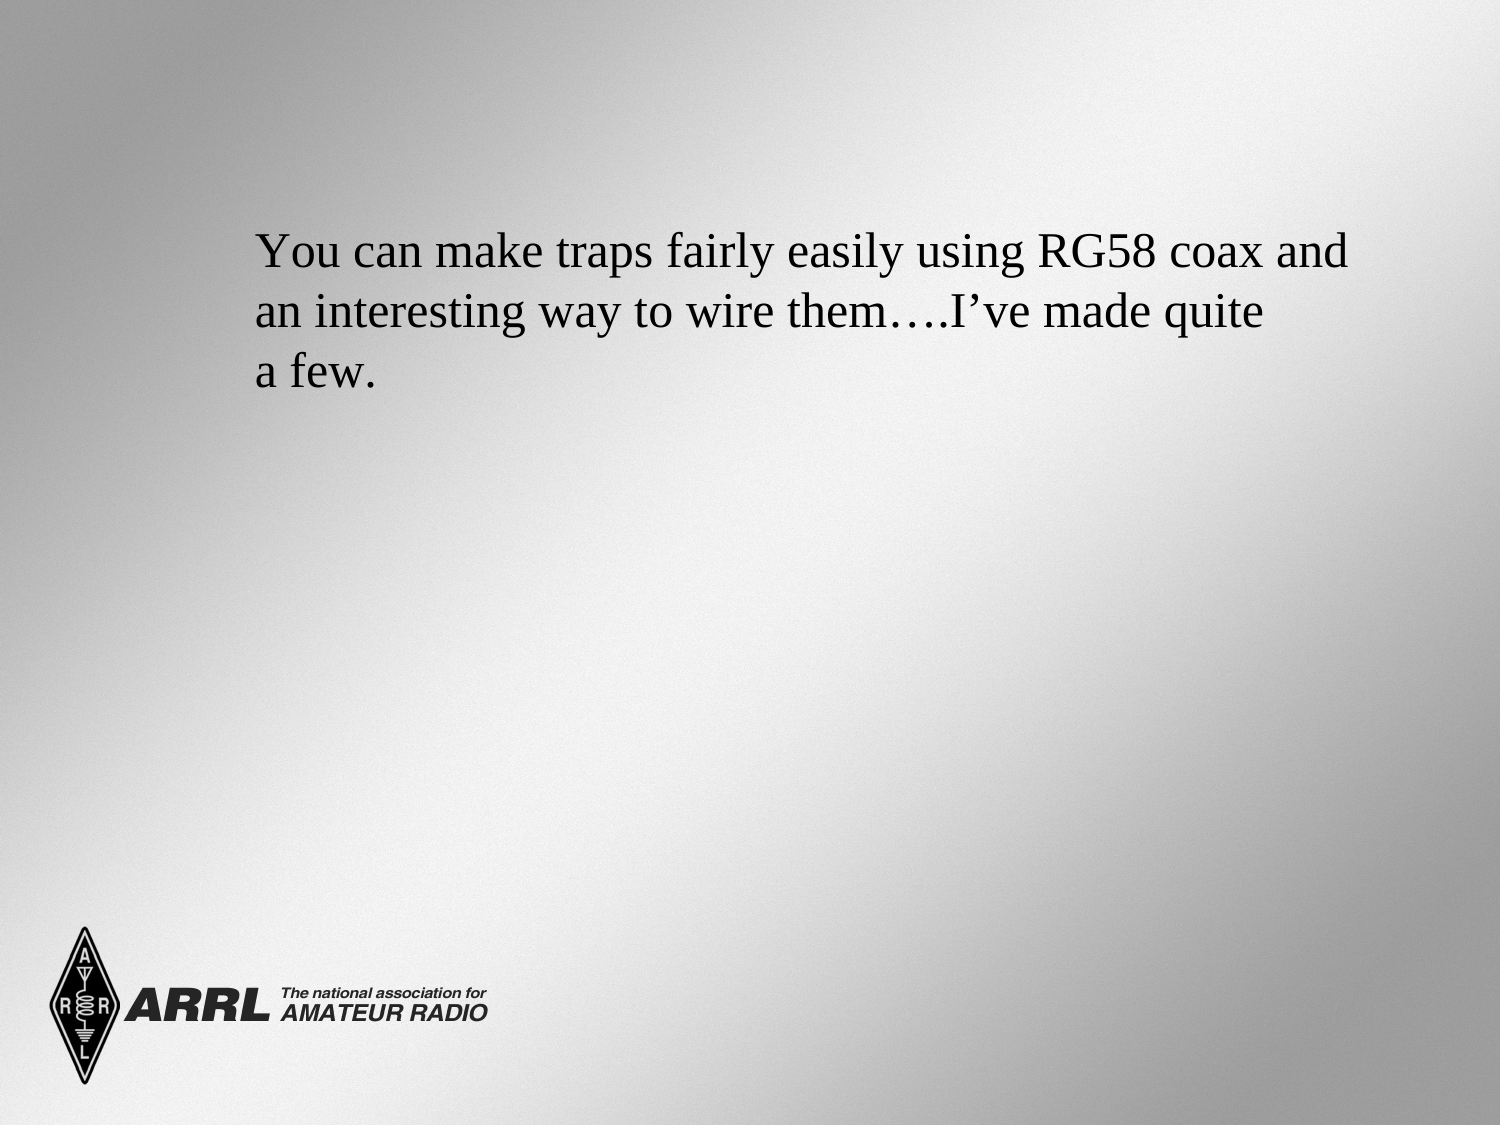

You can make traps fairly easily using RG58 coax and
an interesting way to wire them….I’ve made quite
a few.